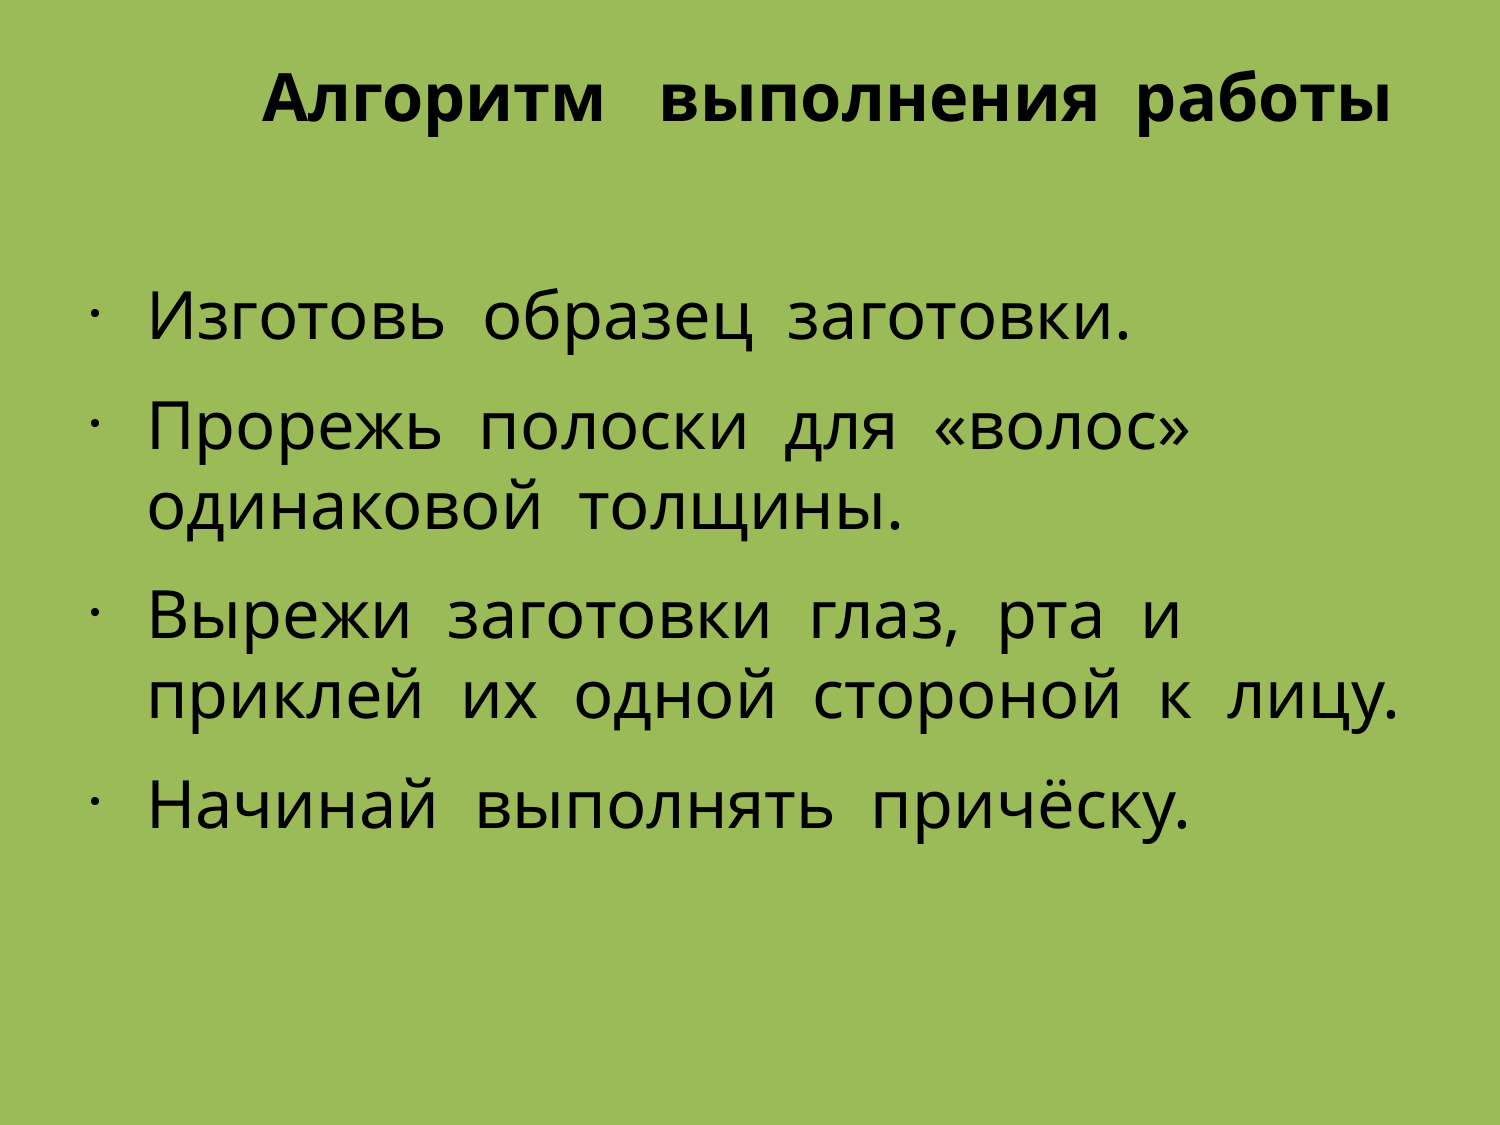

# Алгоритм выполнения работы
Изготовь образец заготовки.
Прорежь полоски для «волос» одинаковой толщины.
Вырежи заготовки глаз, рта и приклей их одной стороной к лицу.
Начинай выполнять причёску.